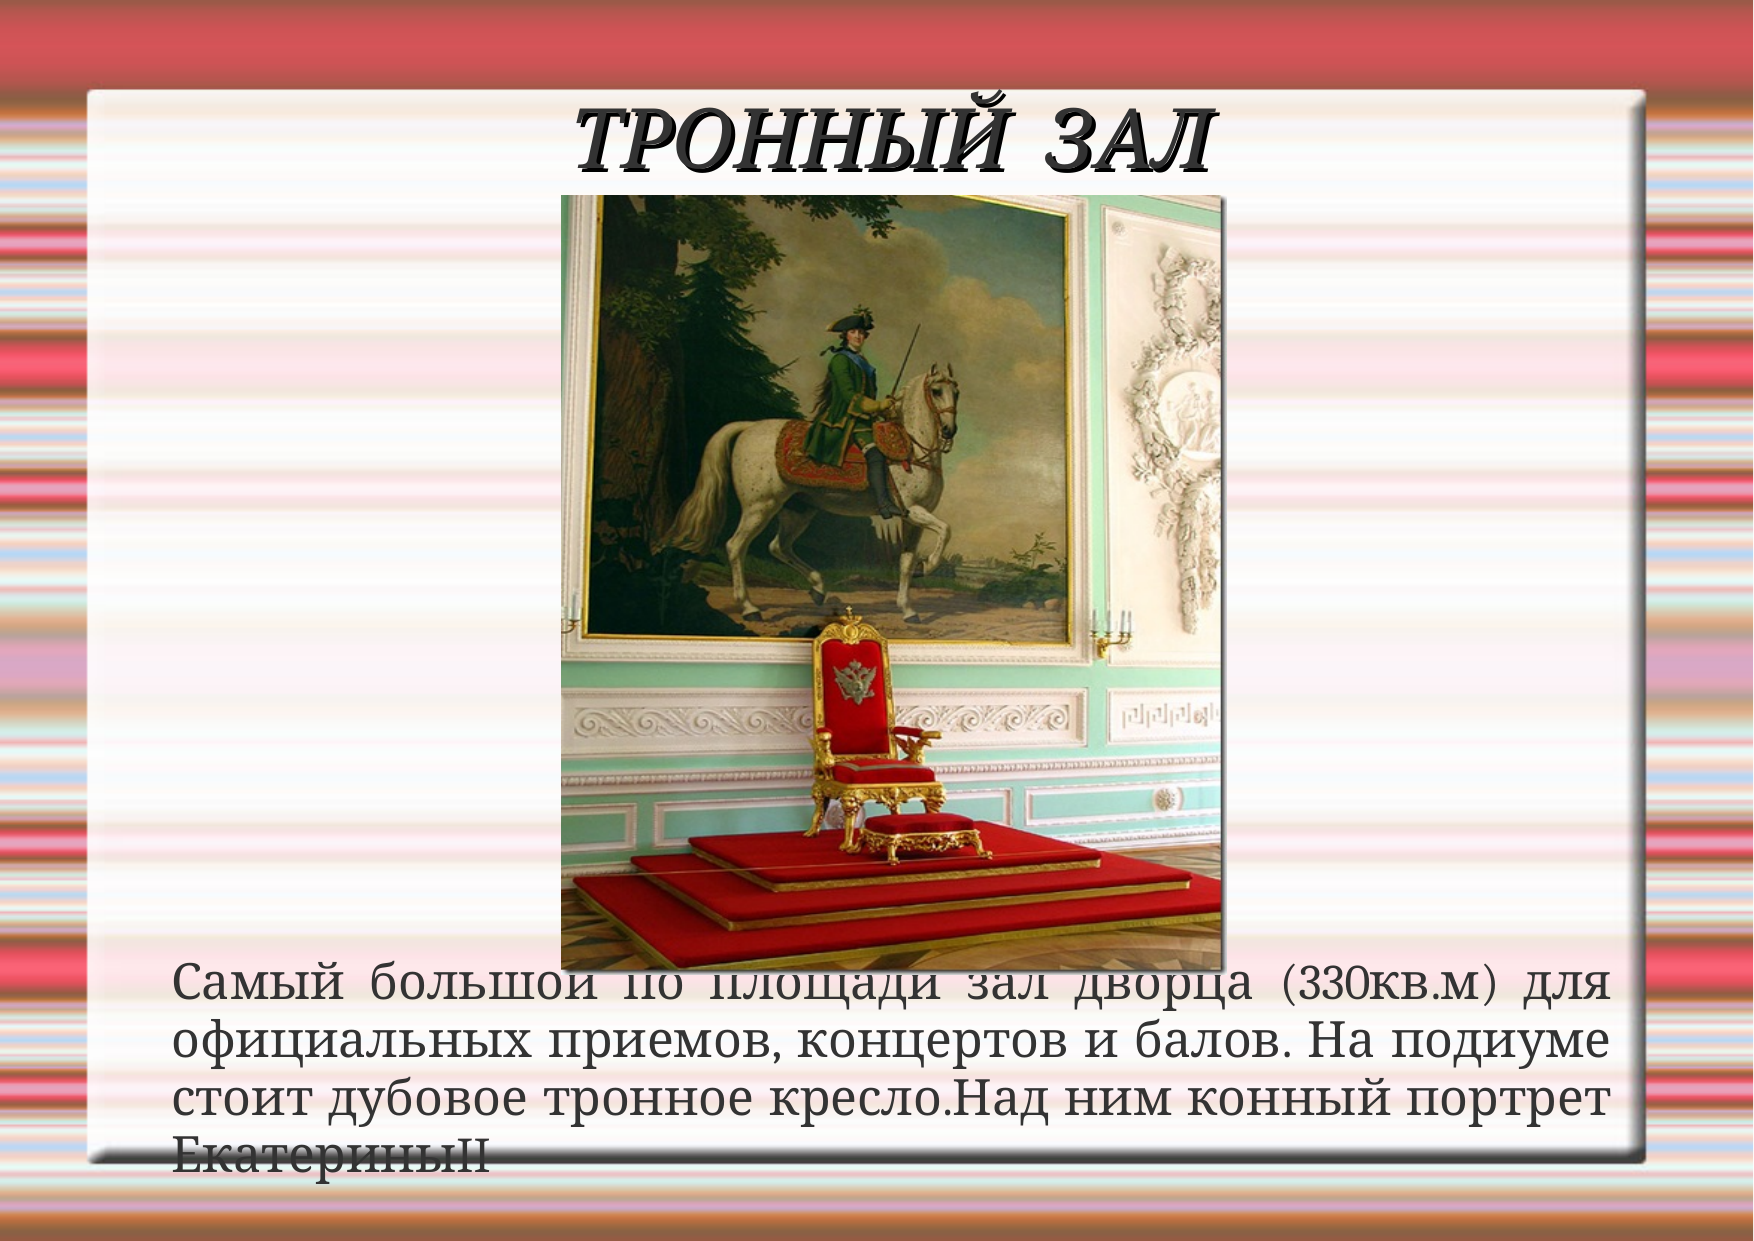

#
ТРОННЫЙ ЗАЛ
Самый большой по площади зал дворца (330кв.м) для официальных приемов, концертов и балов. На подиуме стоит дубовое тронное кресло.Над ним конный портрет ЕкатериныII